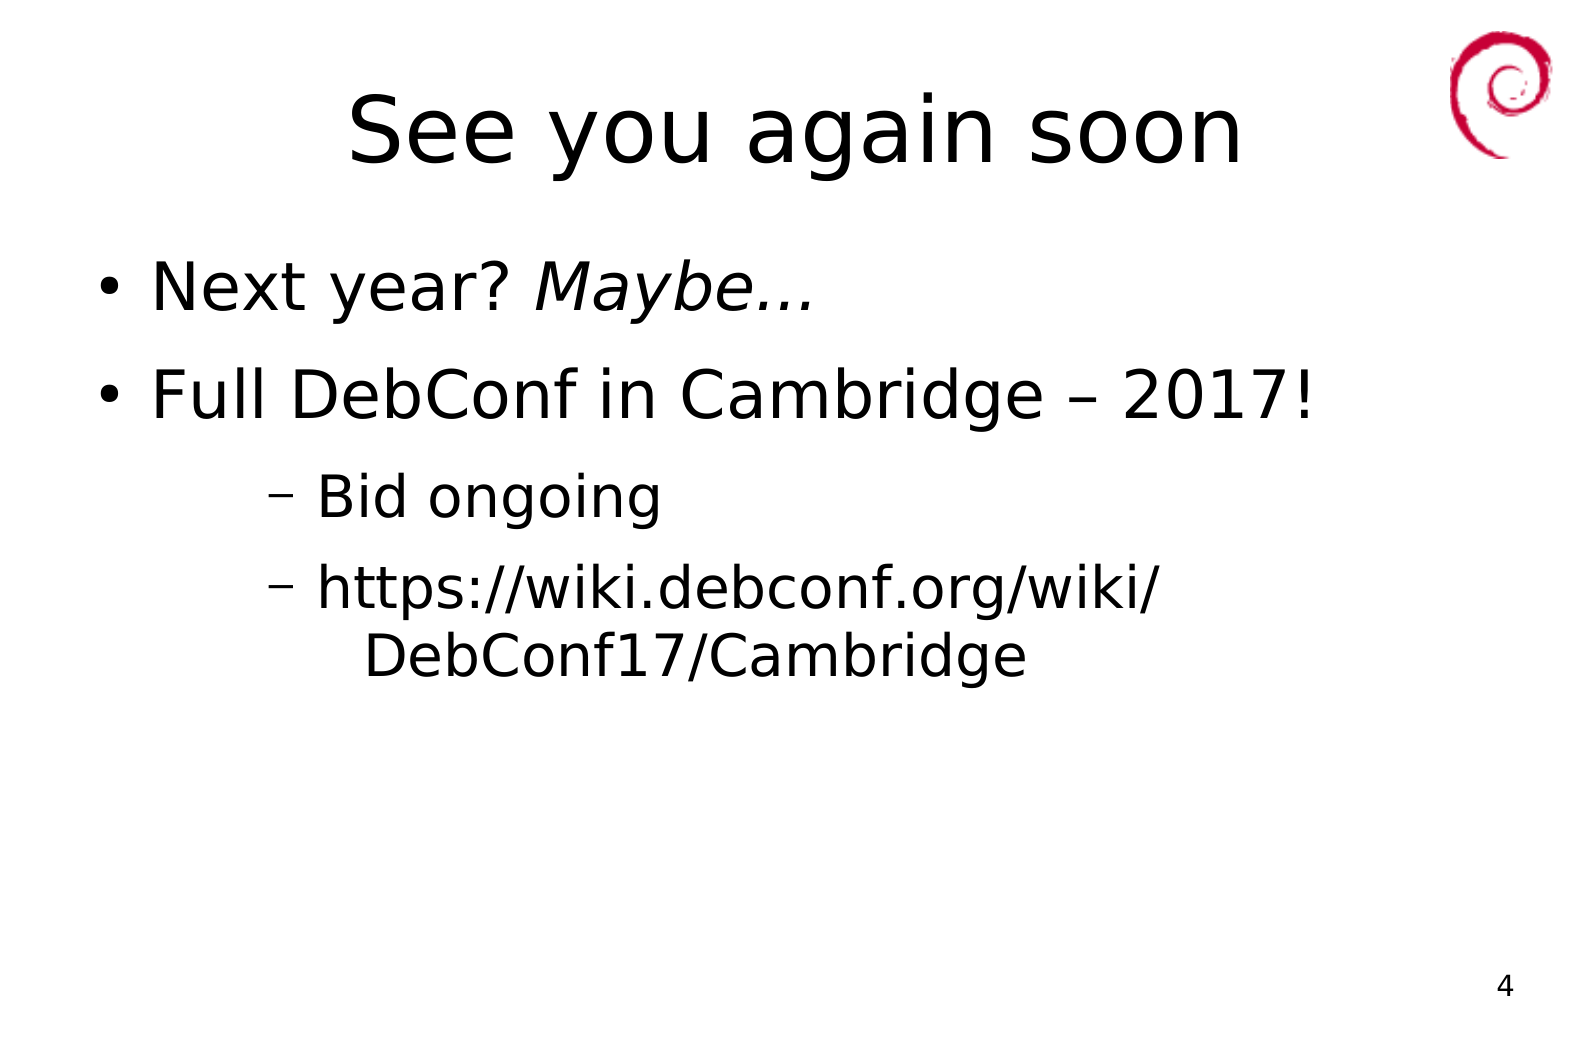

# See you again soon
Next year? Maybe...
Full DebConf in Cambridge – 2017!
Bid ongoing
https://wiki.debconf.org/wiki/DebConf17/Cambridge
4